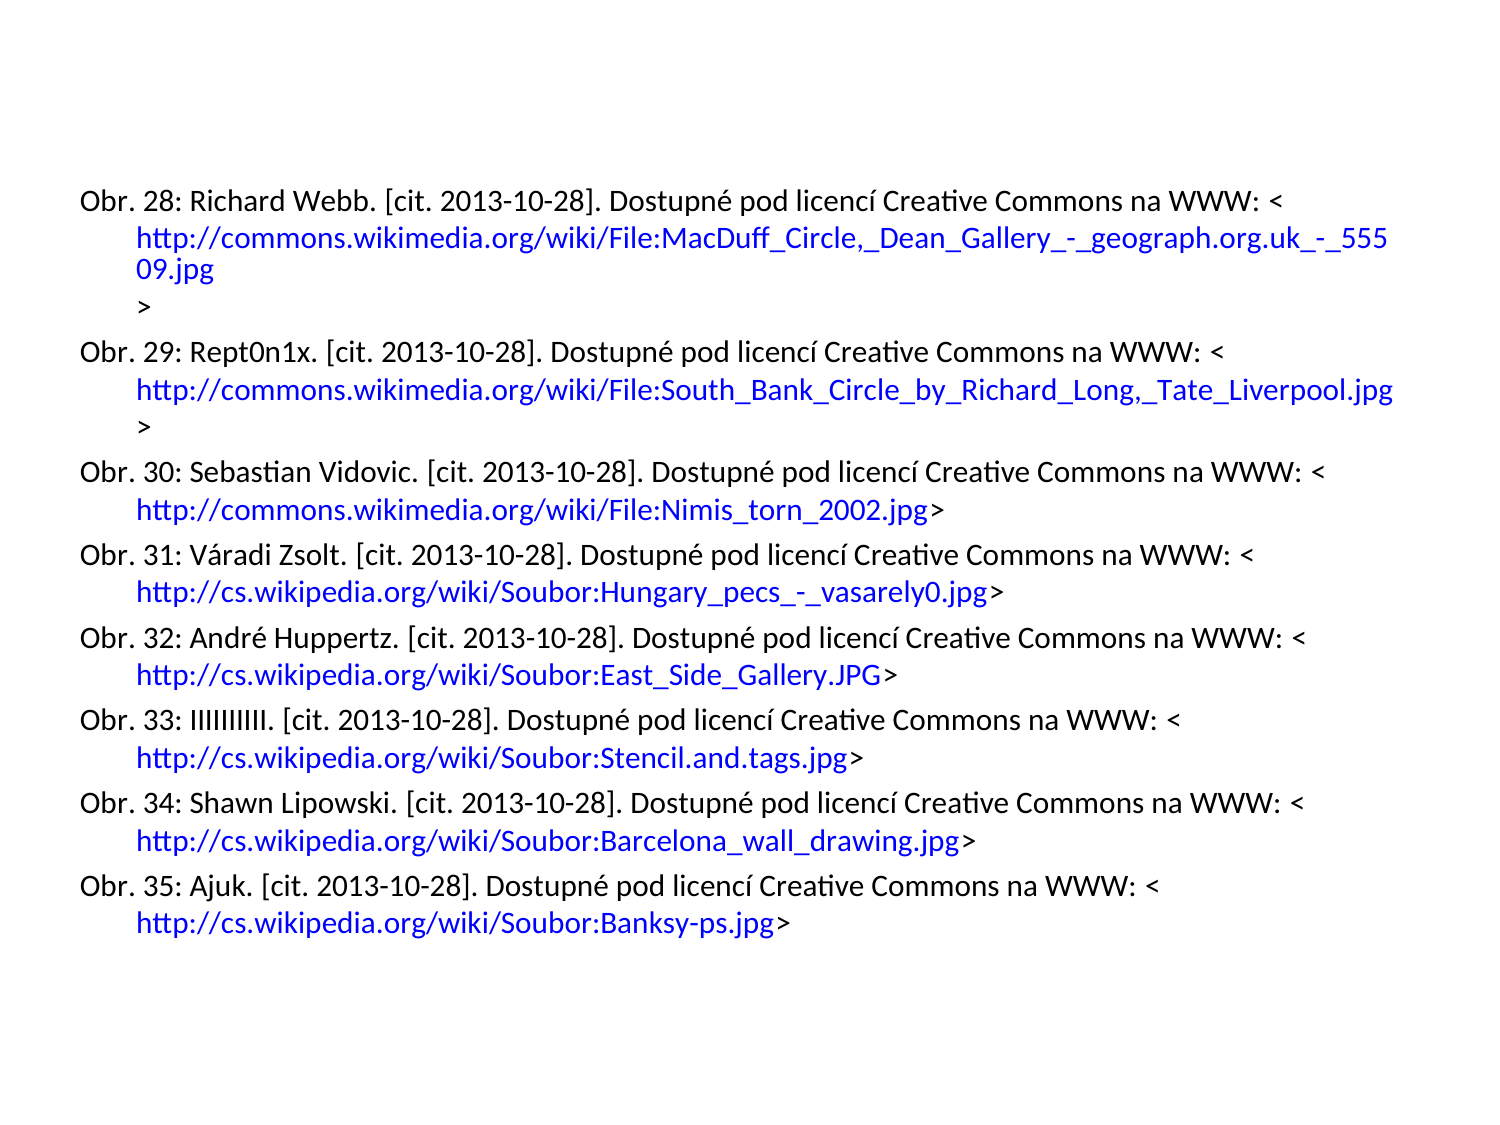

# Obr. 28: Richard Webb. [cit. 2013-10-28]. Dostupné pod licencí Creative Commons na WWW: <http://commons.wikimedia.org/wiki/File:MacDuff_Circle,_Dean_Gallery_-_geograph.org.uk_-_55509.jpg>
Obr. 29: Rept0n1x. [cit. 2013-10-28]. Dostupné pod licencí Creative Commons na WWW: <http://commons.wikimedia.org/wiki/File:South_Bank_Circle_by_Richard_Long,_Tate_Liverpool.jpg>
Obr. 30: Sebastian Vidovic. [cit. 2013-10-28]. Dostupné pod licencí Creative Commons na WWW: <http://commons.wikimedia.org/wiki/File:Nimis_torn_2002.jpg>
Obr. 31: Váradi Zsolt. [cit. 2013-10-28]. Dostupné pod licencí Creative Commons na WWW: <http://cs.wikipedia.org/wiki/Soubor:Hungary_pecs_-_vasarely0.jpg>
Obr. 32: André Huppertz. [cit. 2013-10-28]. Dostupné pod licencí Creative Commons na WWW: <http://cs.wikipedia.org/wiki/Soubor:East_Side_Gallery.JPG>
Obr. 33: IIIIIIIIII. [cit. 2013-10-28]. Dostupné pod licencí Creative Commons na WWW: <http://cs.wikipedia.org/wiki/Soubor:Stencil.and.tags.jpg>
Obr. 34: Shawn Lipowski. [cit. 2013-10-28]. Dostupné pod licencí Creative Commons na WWW: <http://cs.wikipedia.org/wiki/Soubor:Barcelona_wall_drawing.jpg>
Obr. 35: Ajuk. [cit. 2013-10-28]. Dostupné pod licencí Creative Commons na WWW: <http://cs.wikipedia.org/wiki/Soubor:Banksy-ps.jpg>